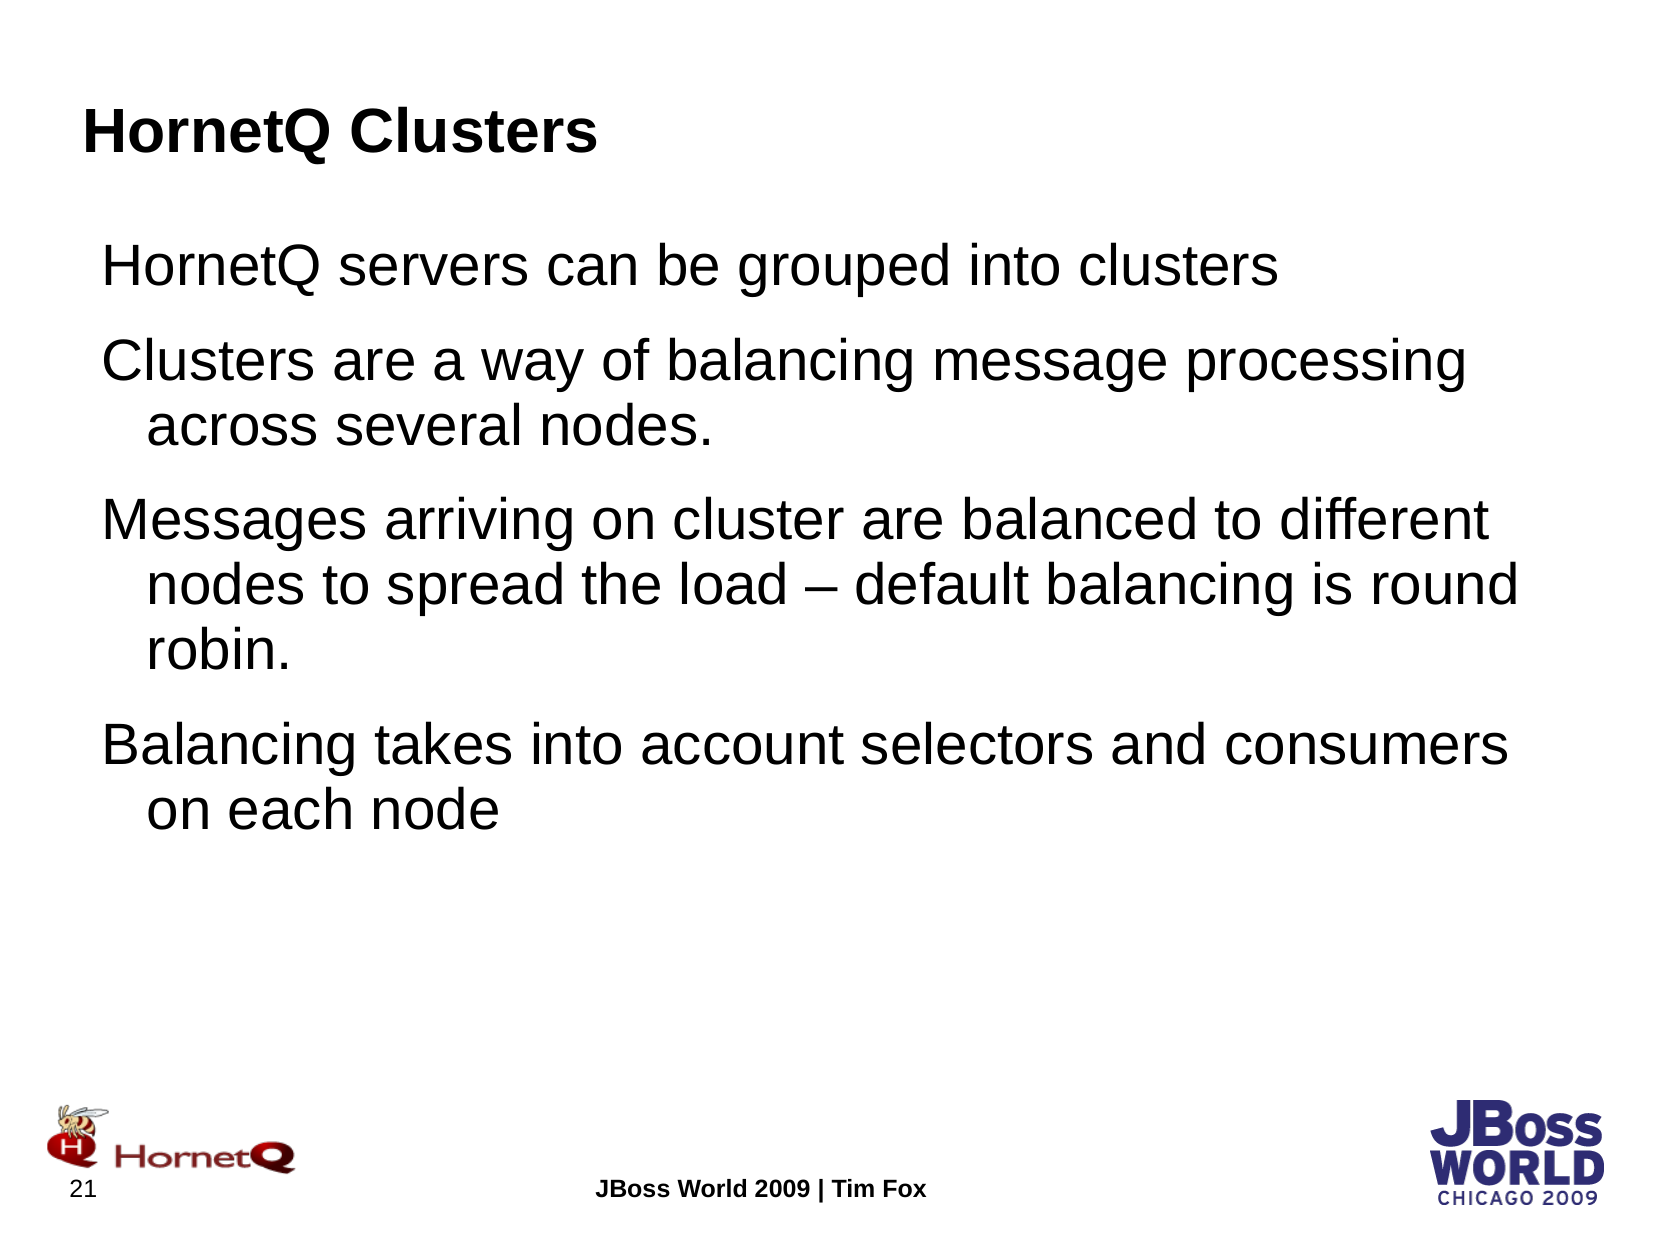

# HornetQ Clusters
HornetQ servers can be grouped into clusters
Clusters are a way of balancing message processing across several nodes.
Messages arriving on cluster are balanced to different nodes to spread the load – default balancing is round robin.
Balancing takes into account selectors and consumers on each node